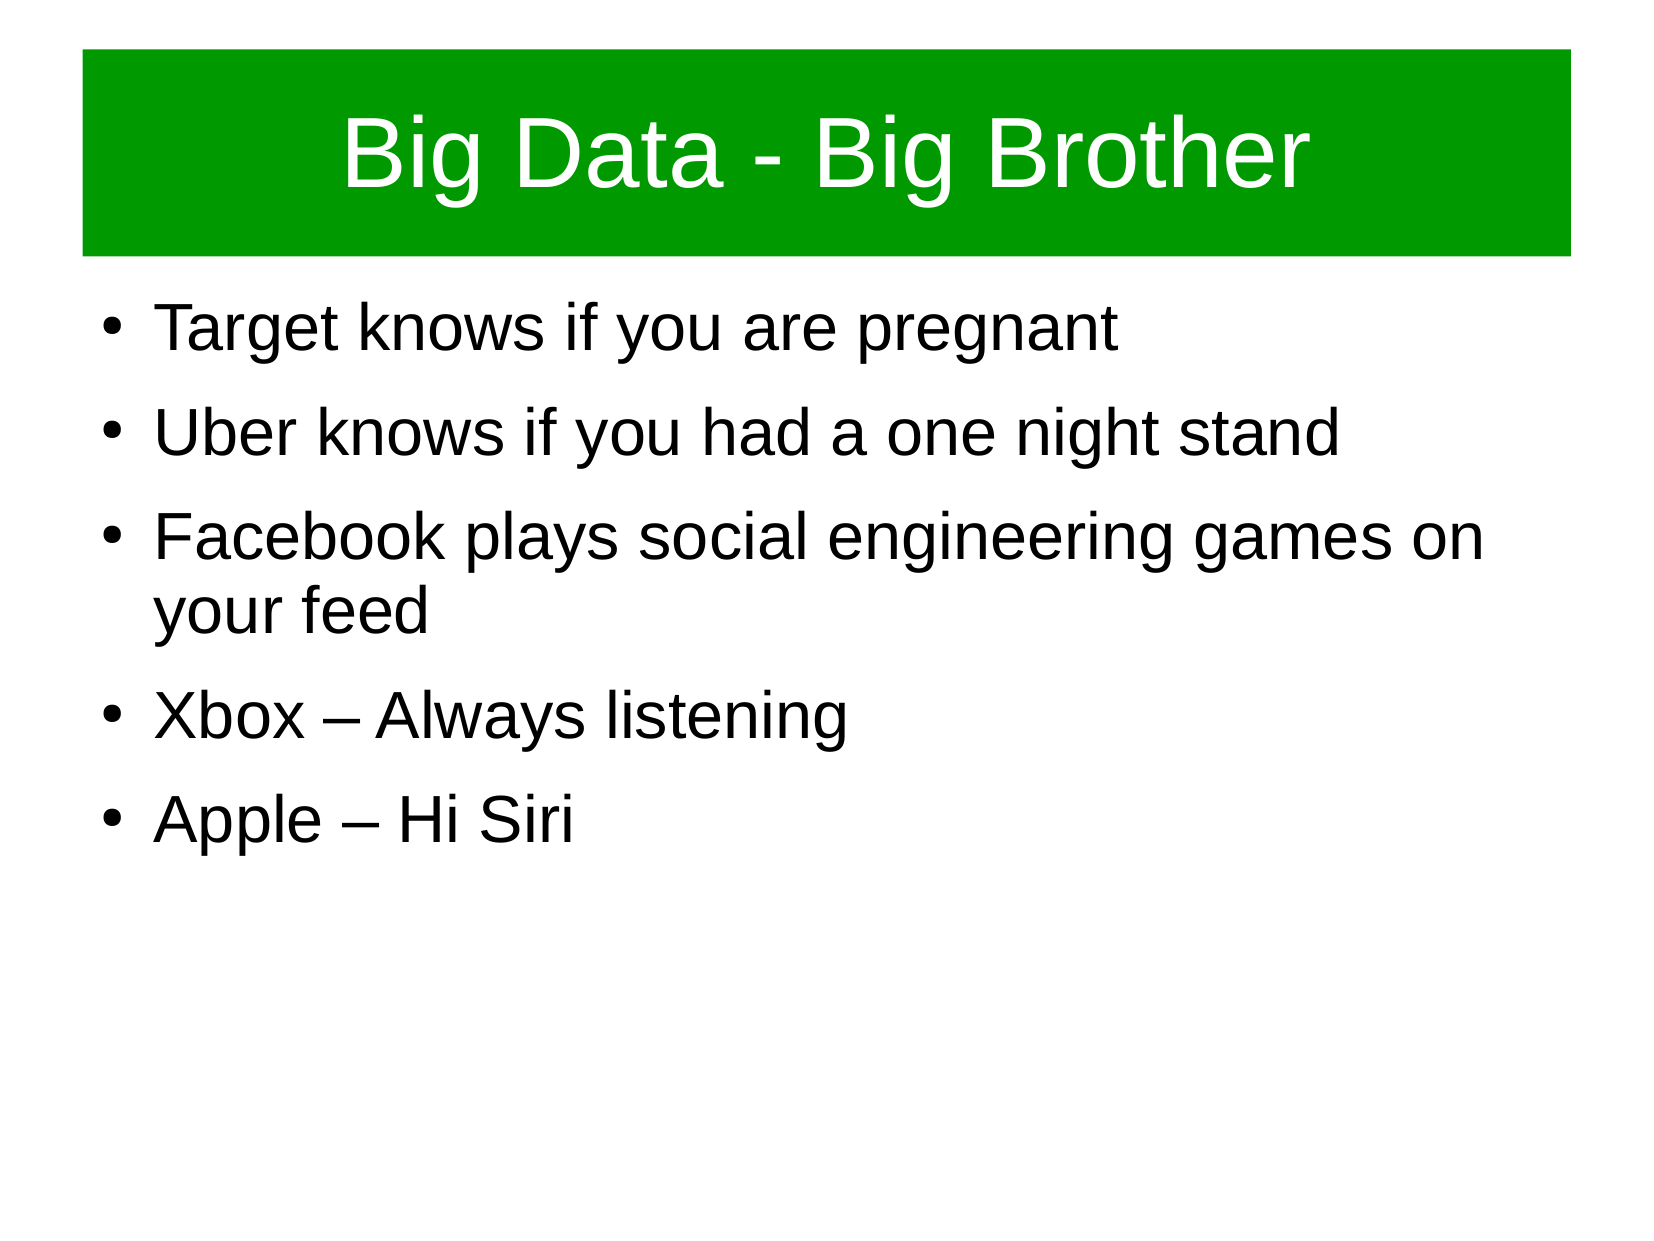

# Big Data - Big Brother
Target knows if you are pregnant
Uber knows if you had a one night stand
Facebook plays social engineering games on your feed
Xbox – Always listening
Apple – Hi Siri